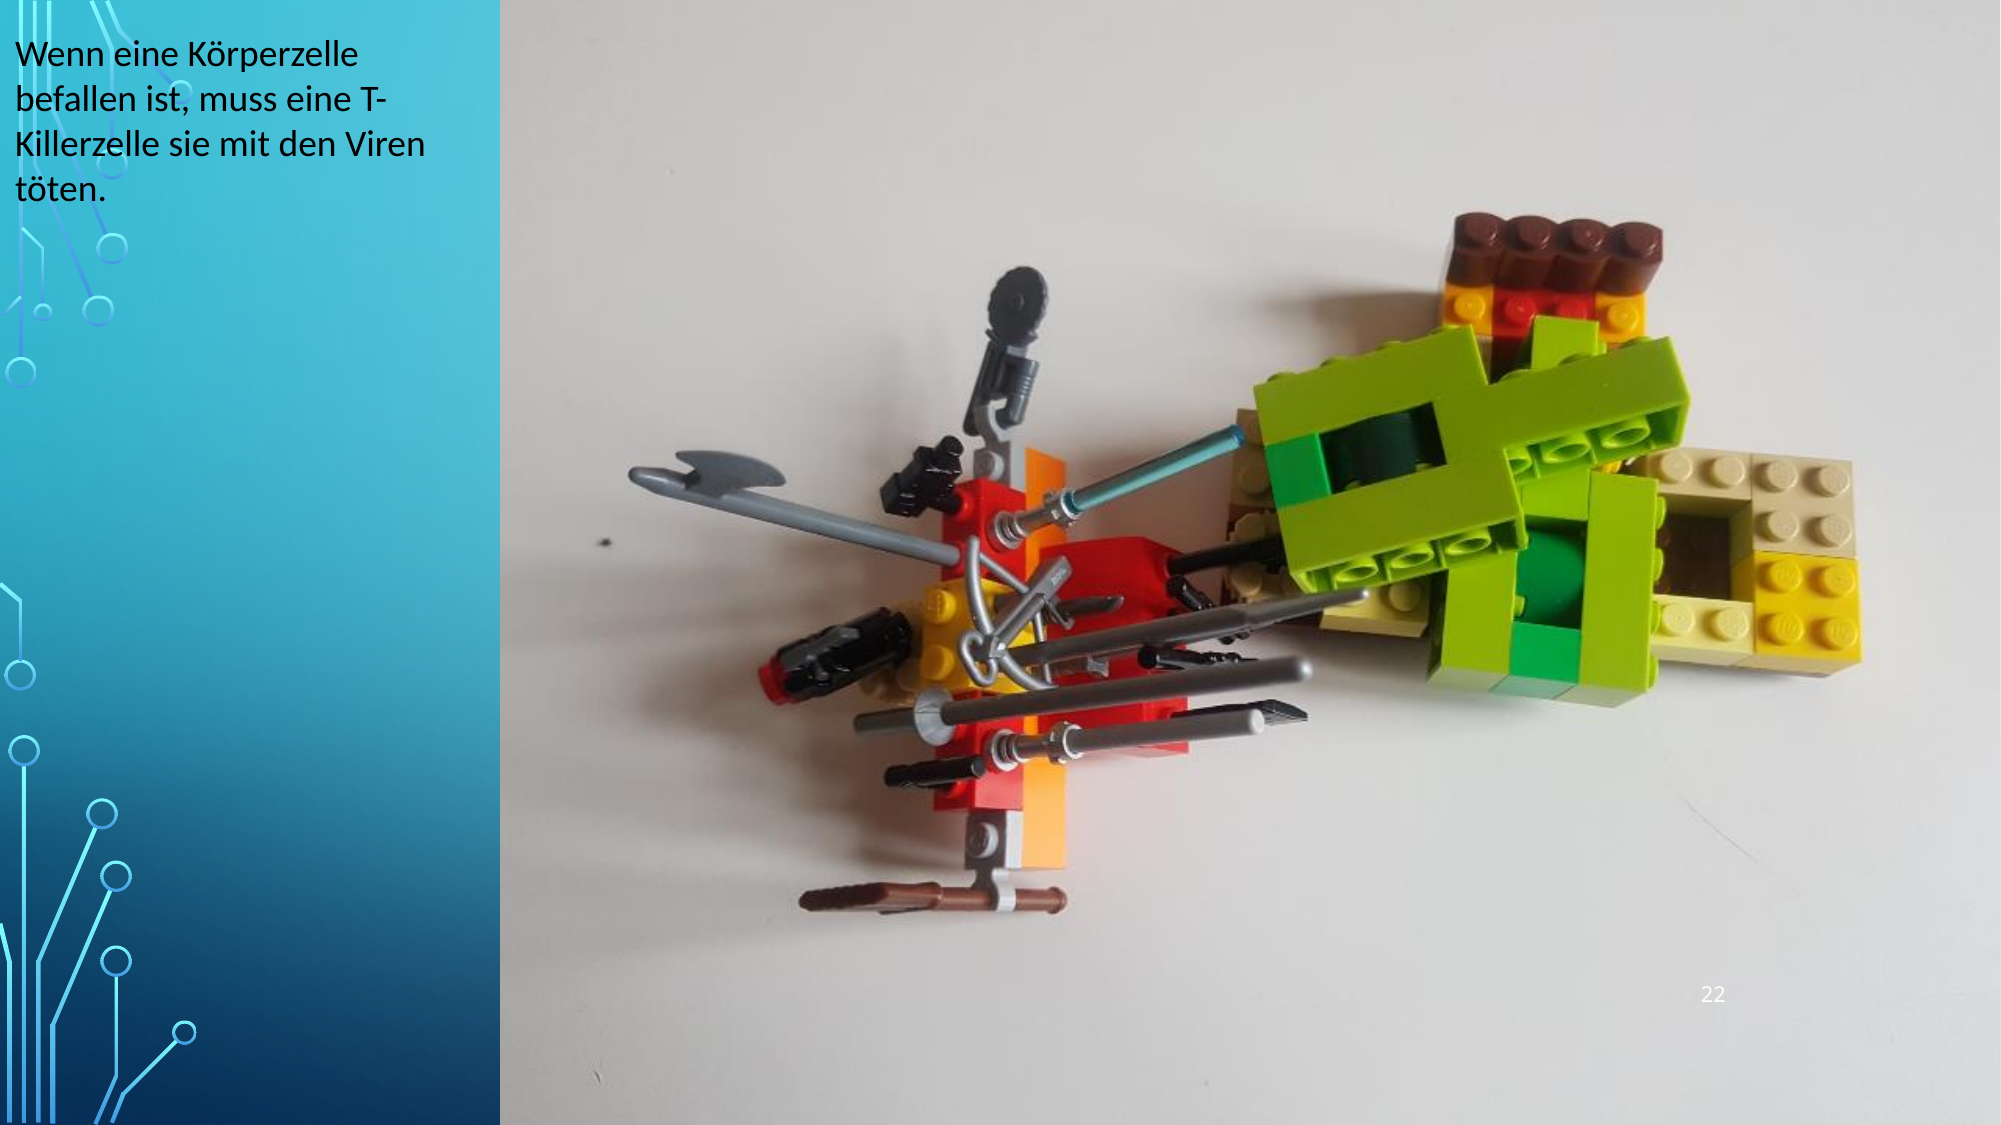

Wenn eine Körperzelle befallen ist, muss eine T-Killerzelle sie mit den Viren töten.